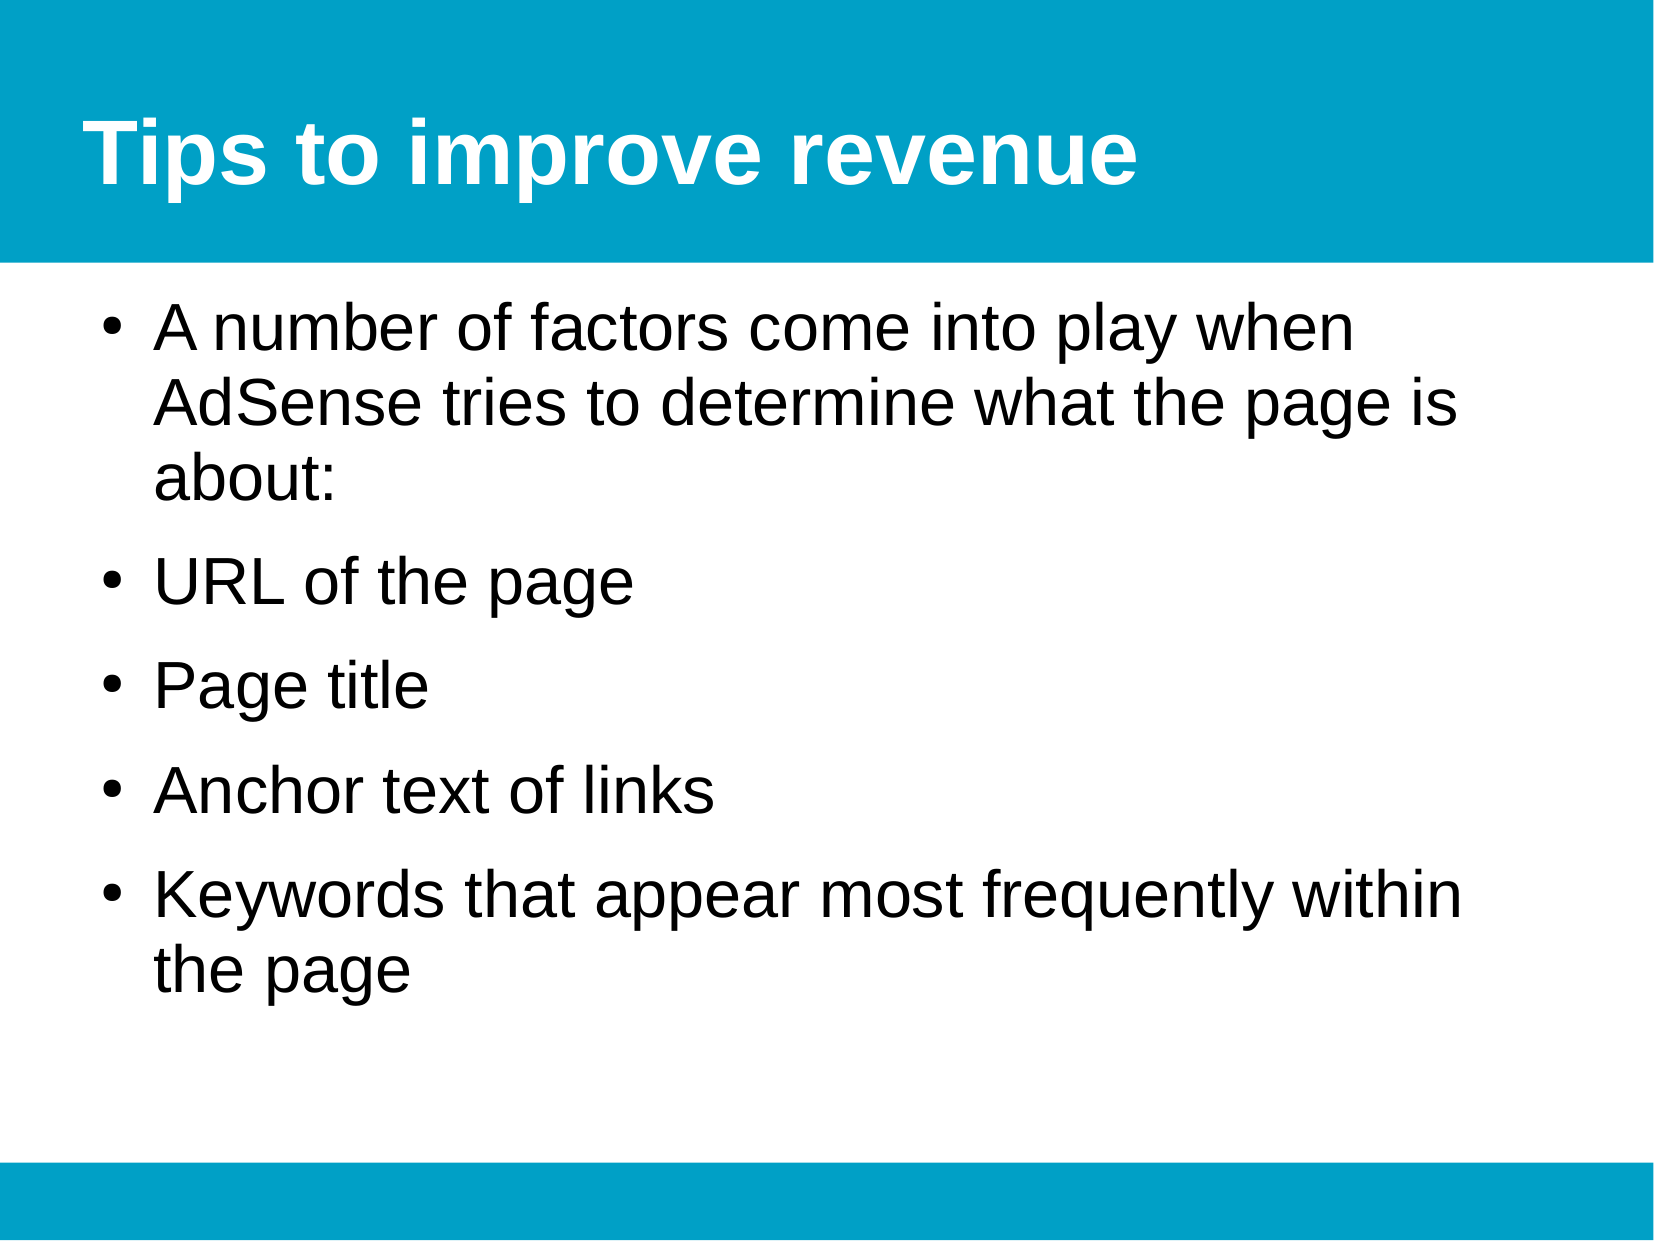

# Tips to improve revenue
A number of factors come into play when AdSense tries to determine what the page is about:
URL of the page
Page title
Anchor text of links
Keywords that appear most frequently within the page